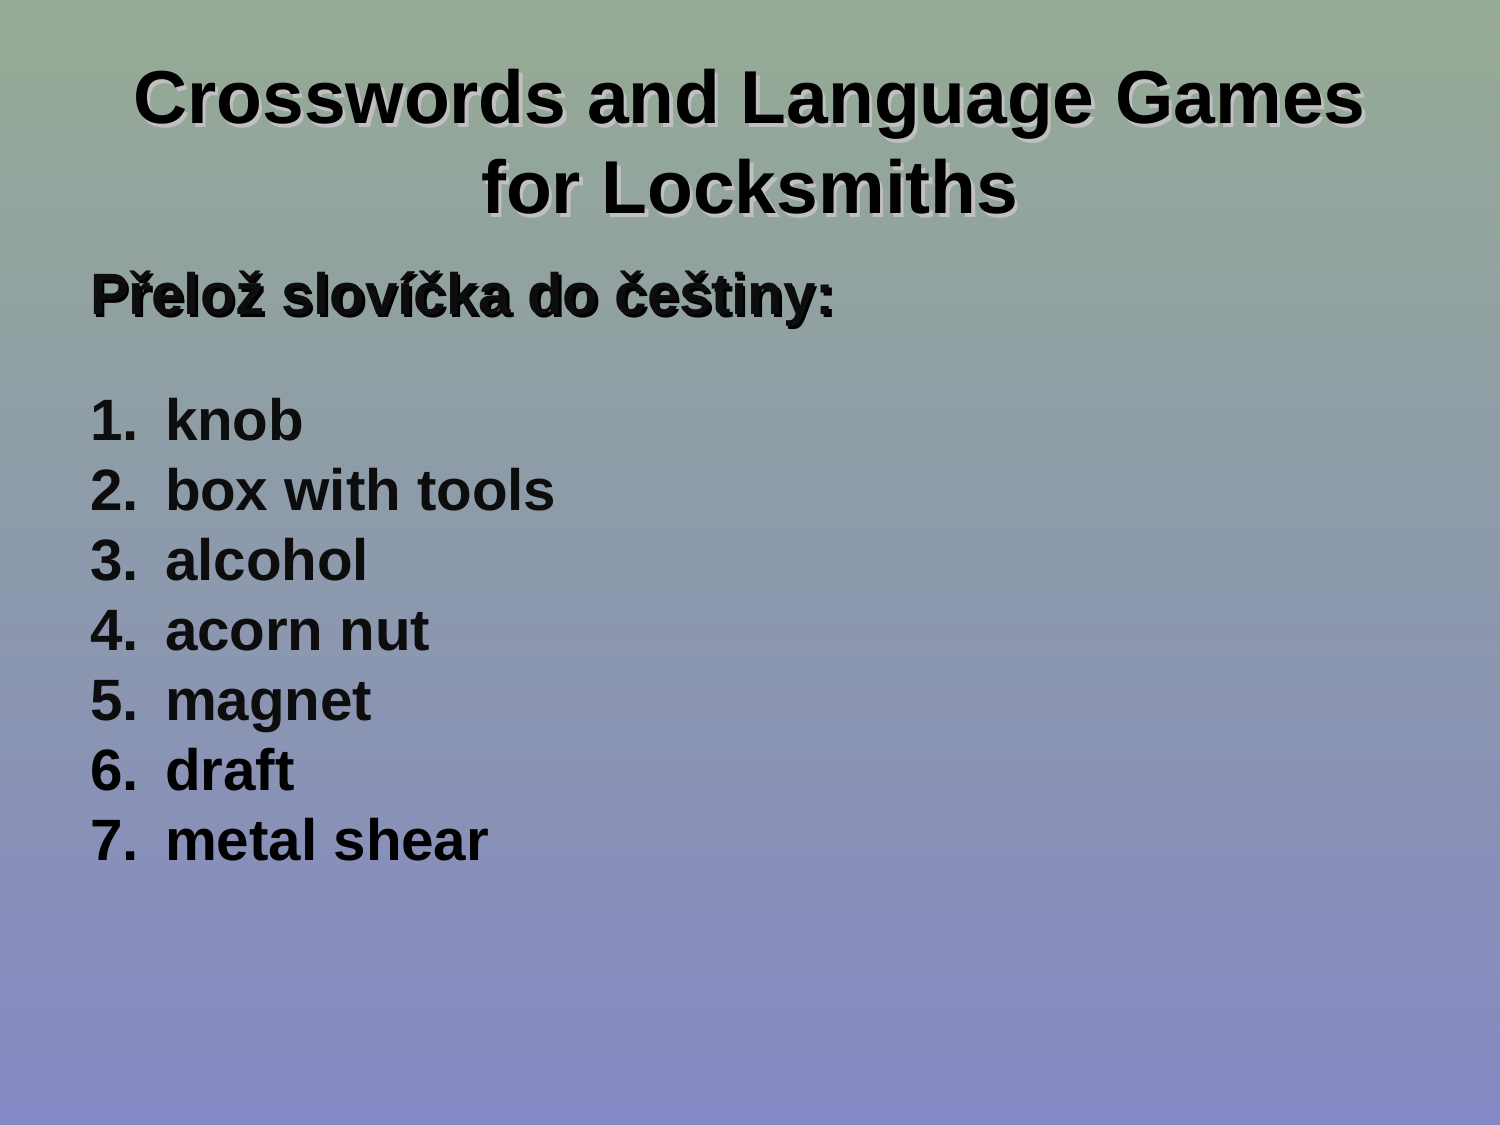

# Crosswords and Language Games for Locksmiths
Přelož slovíčka do češtiny:
knob
box with tools
alcohol
acorn nut
magnet
draft
metal shear